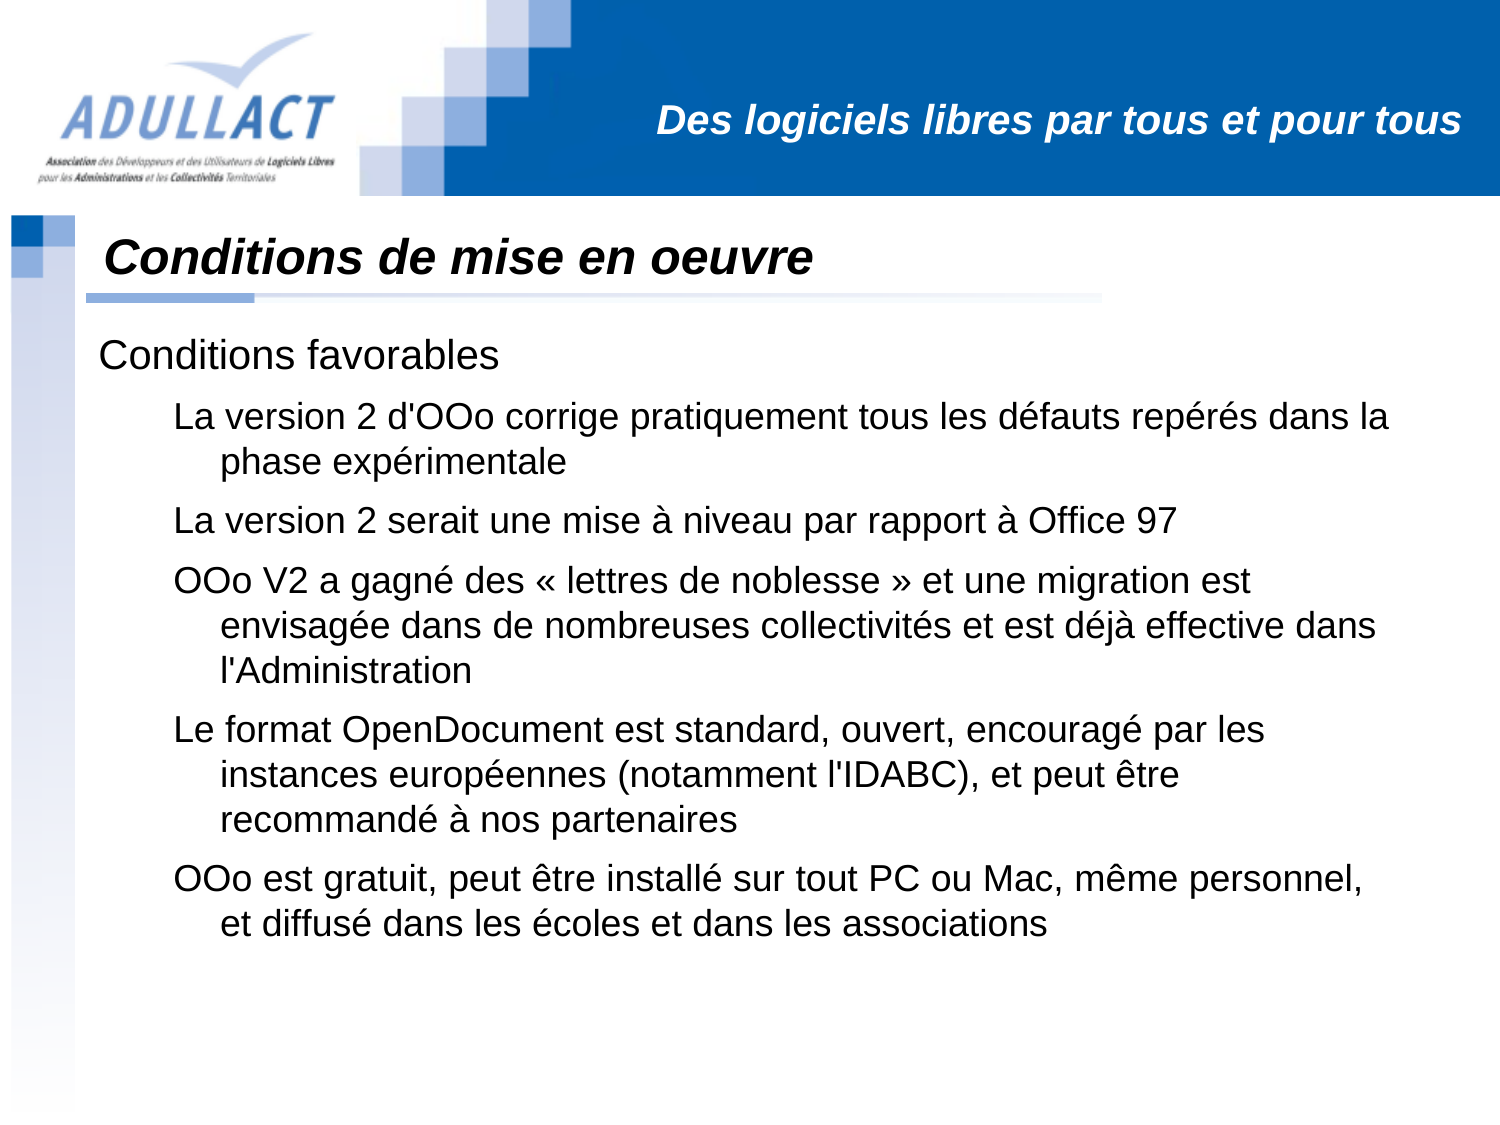

Conditions de mise en oeuvre
# Conditions favorables
La version 2 d'OOo corrige pratiquement tous les défauts repérés dans la phase expérimentale
La version 2 serait une mise à niveau par rapport à Office 97
OOo V2 a gagné des « lettres de noblesse » et une migration est envisagée dans de nombreuses collectivités et est déjà effective dans l'Administration
Le format OpenDocument est standard, ouvert, encouragé par les instances européennes (notamment l'IDABC), et peut être recommandé à nos partenaires
OOo est gratuit, peut être installé sur tout PC ou Mac, même personnel, et diffusé dans les écoles et dans les associations